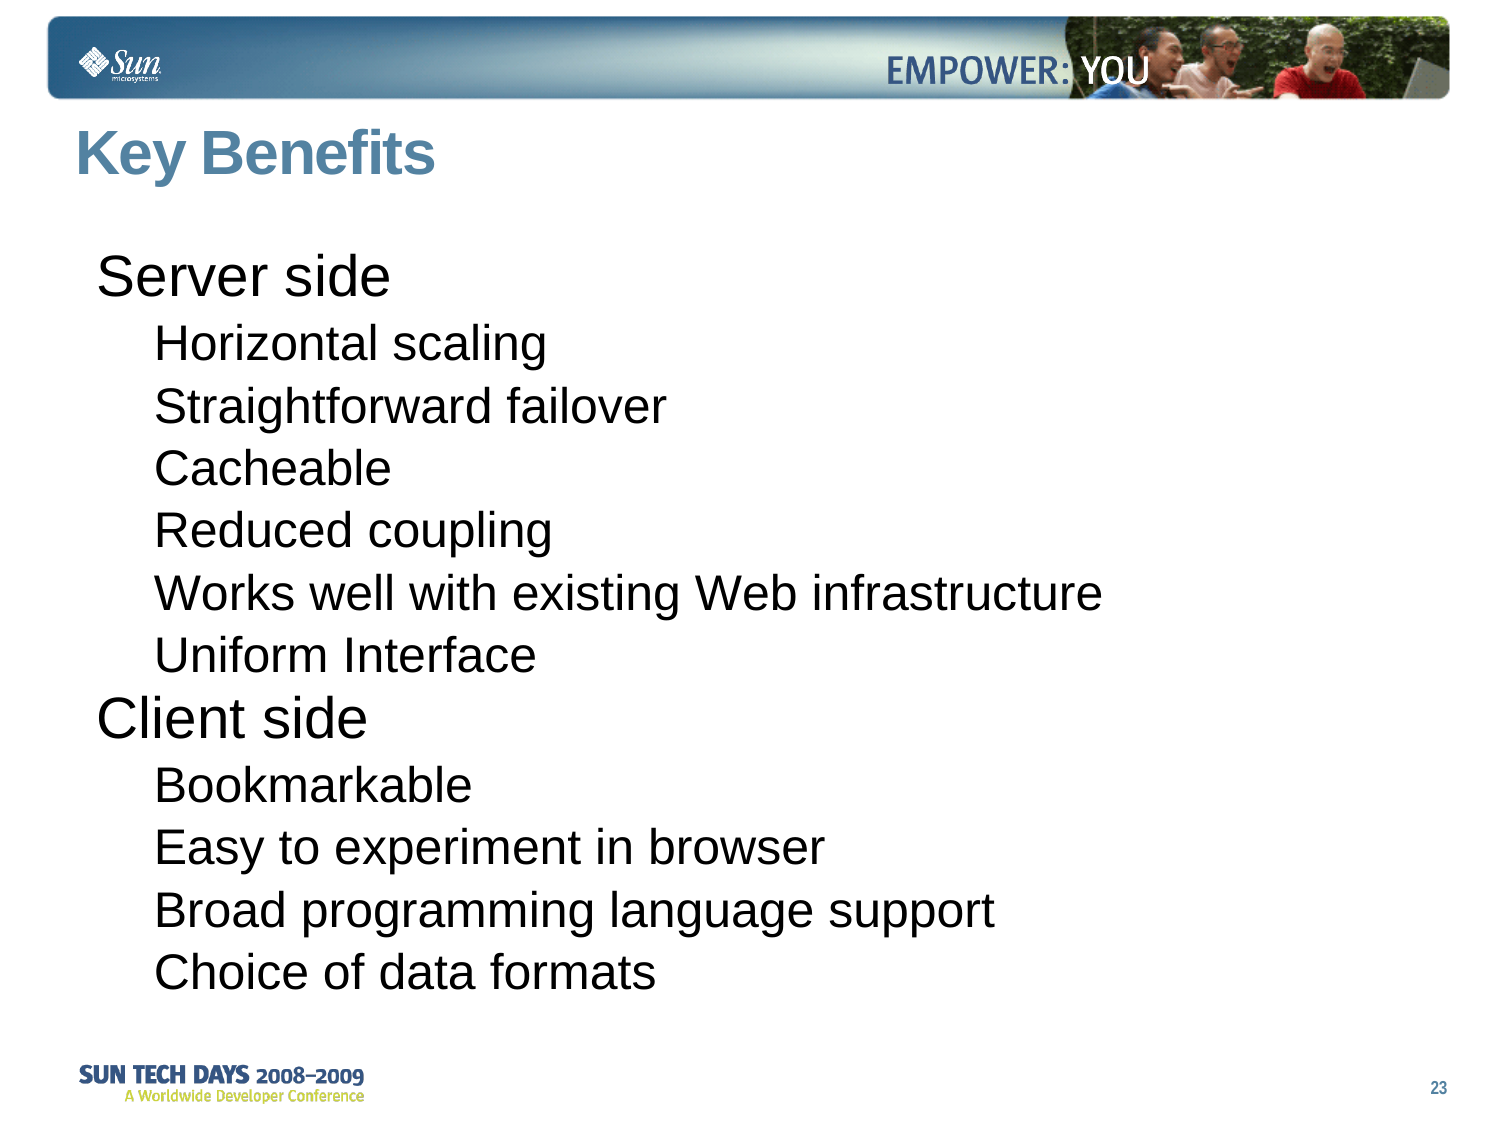

# Key Benefits
Server side
Horizontal scaling
Straightforward failover
Cacheable
Reduced coupling
Works well with existing Web infrastructure
Uniform Interface
Client side
Bookmarkable
Easy to experiment in browser
Broad programming language support
Choice of data formats